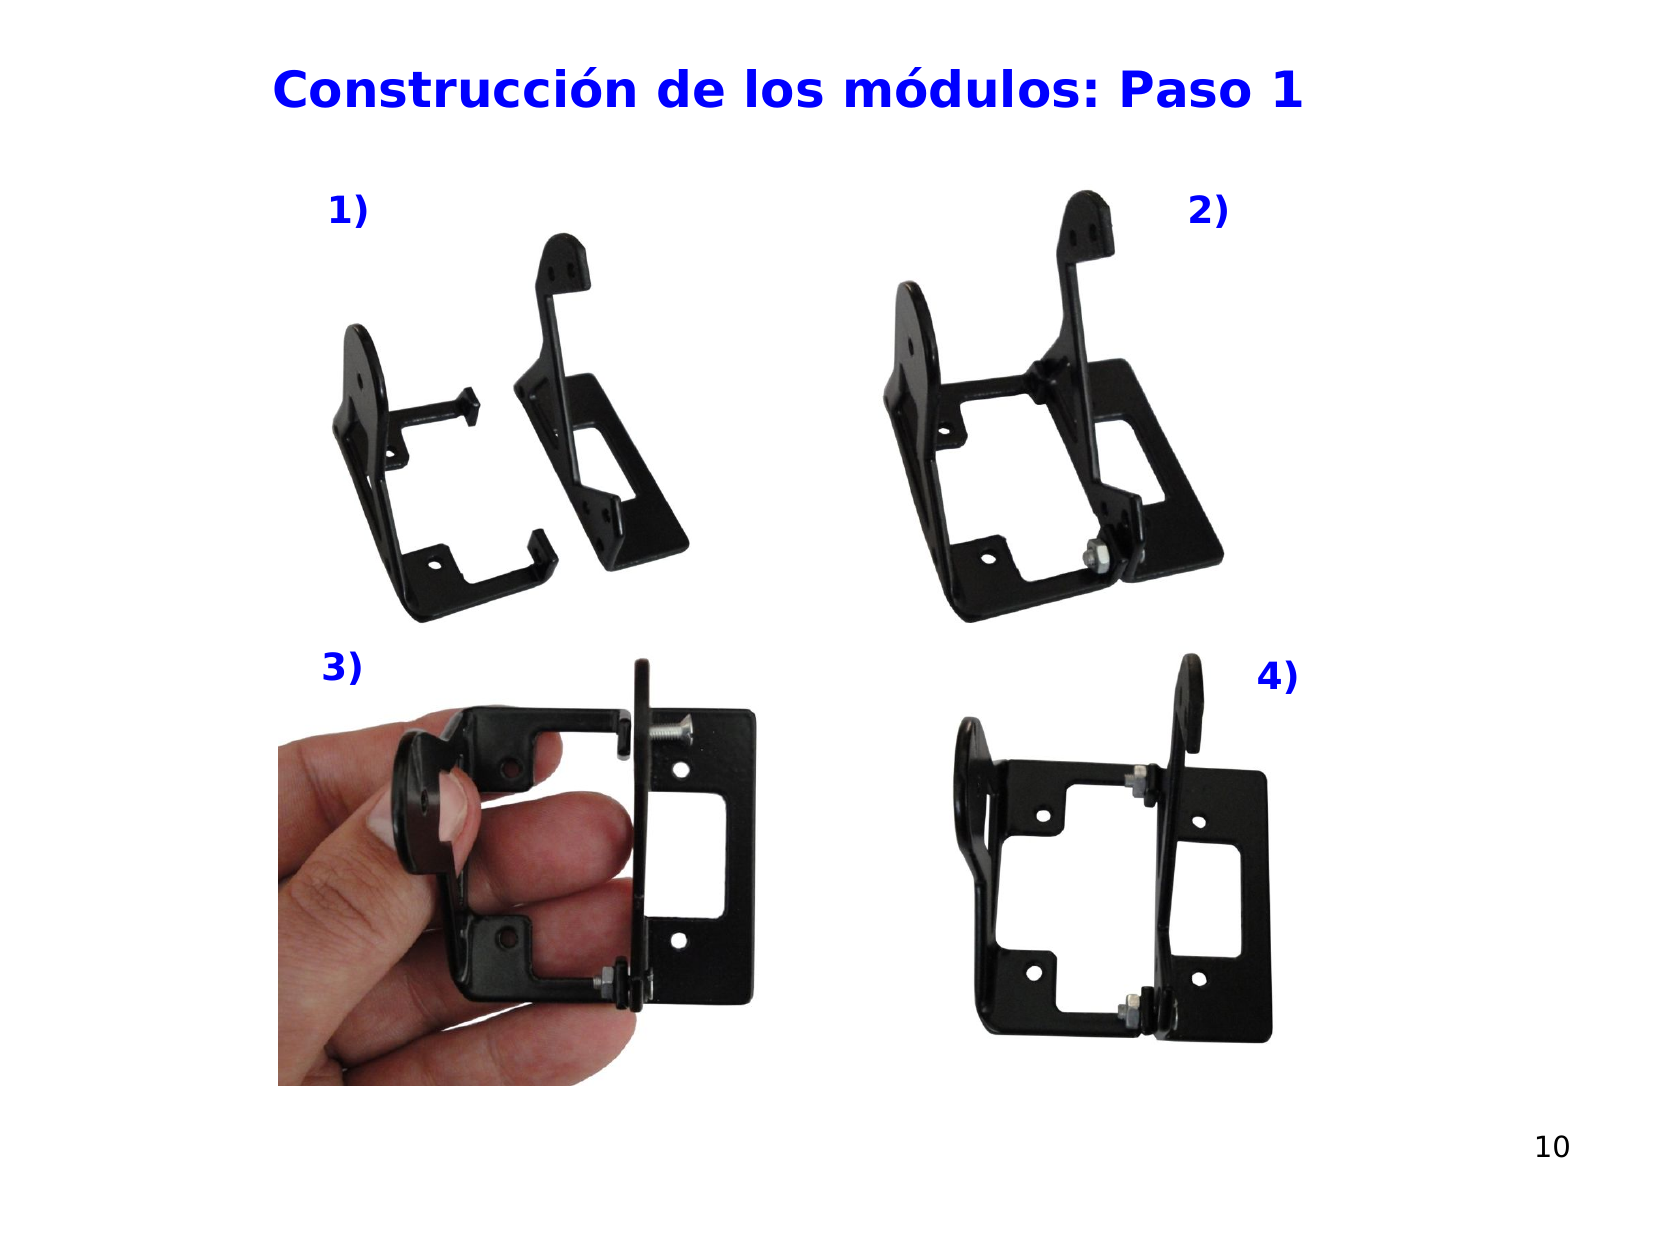

Construcción de los módulos: Paso 1
1)
2)
3)
4)
10